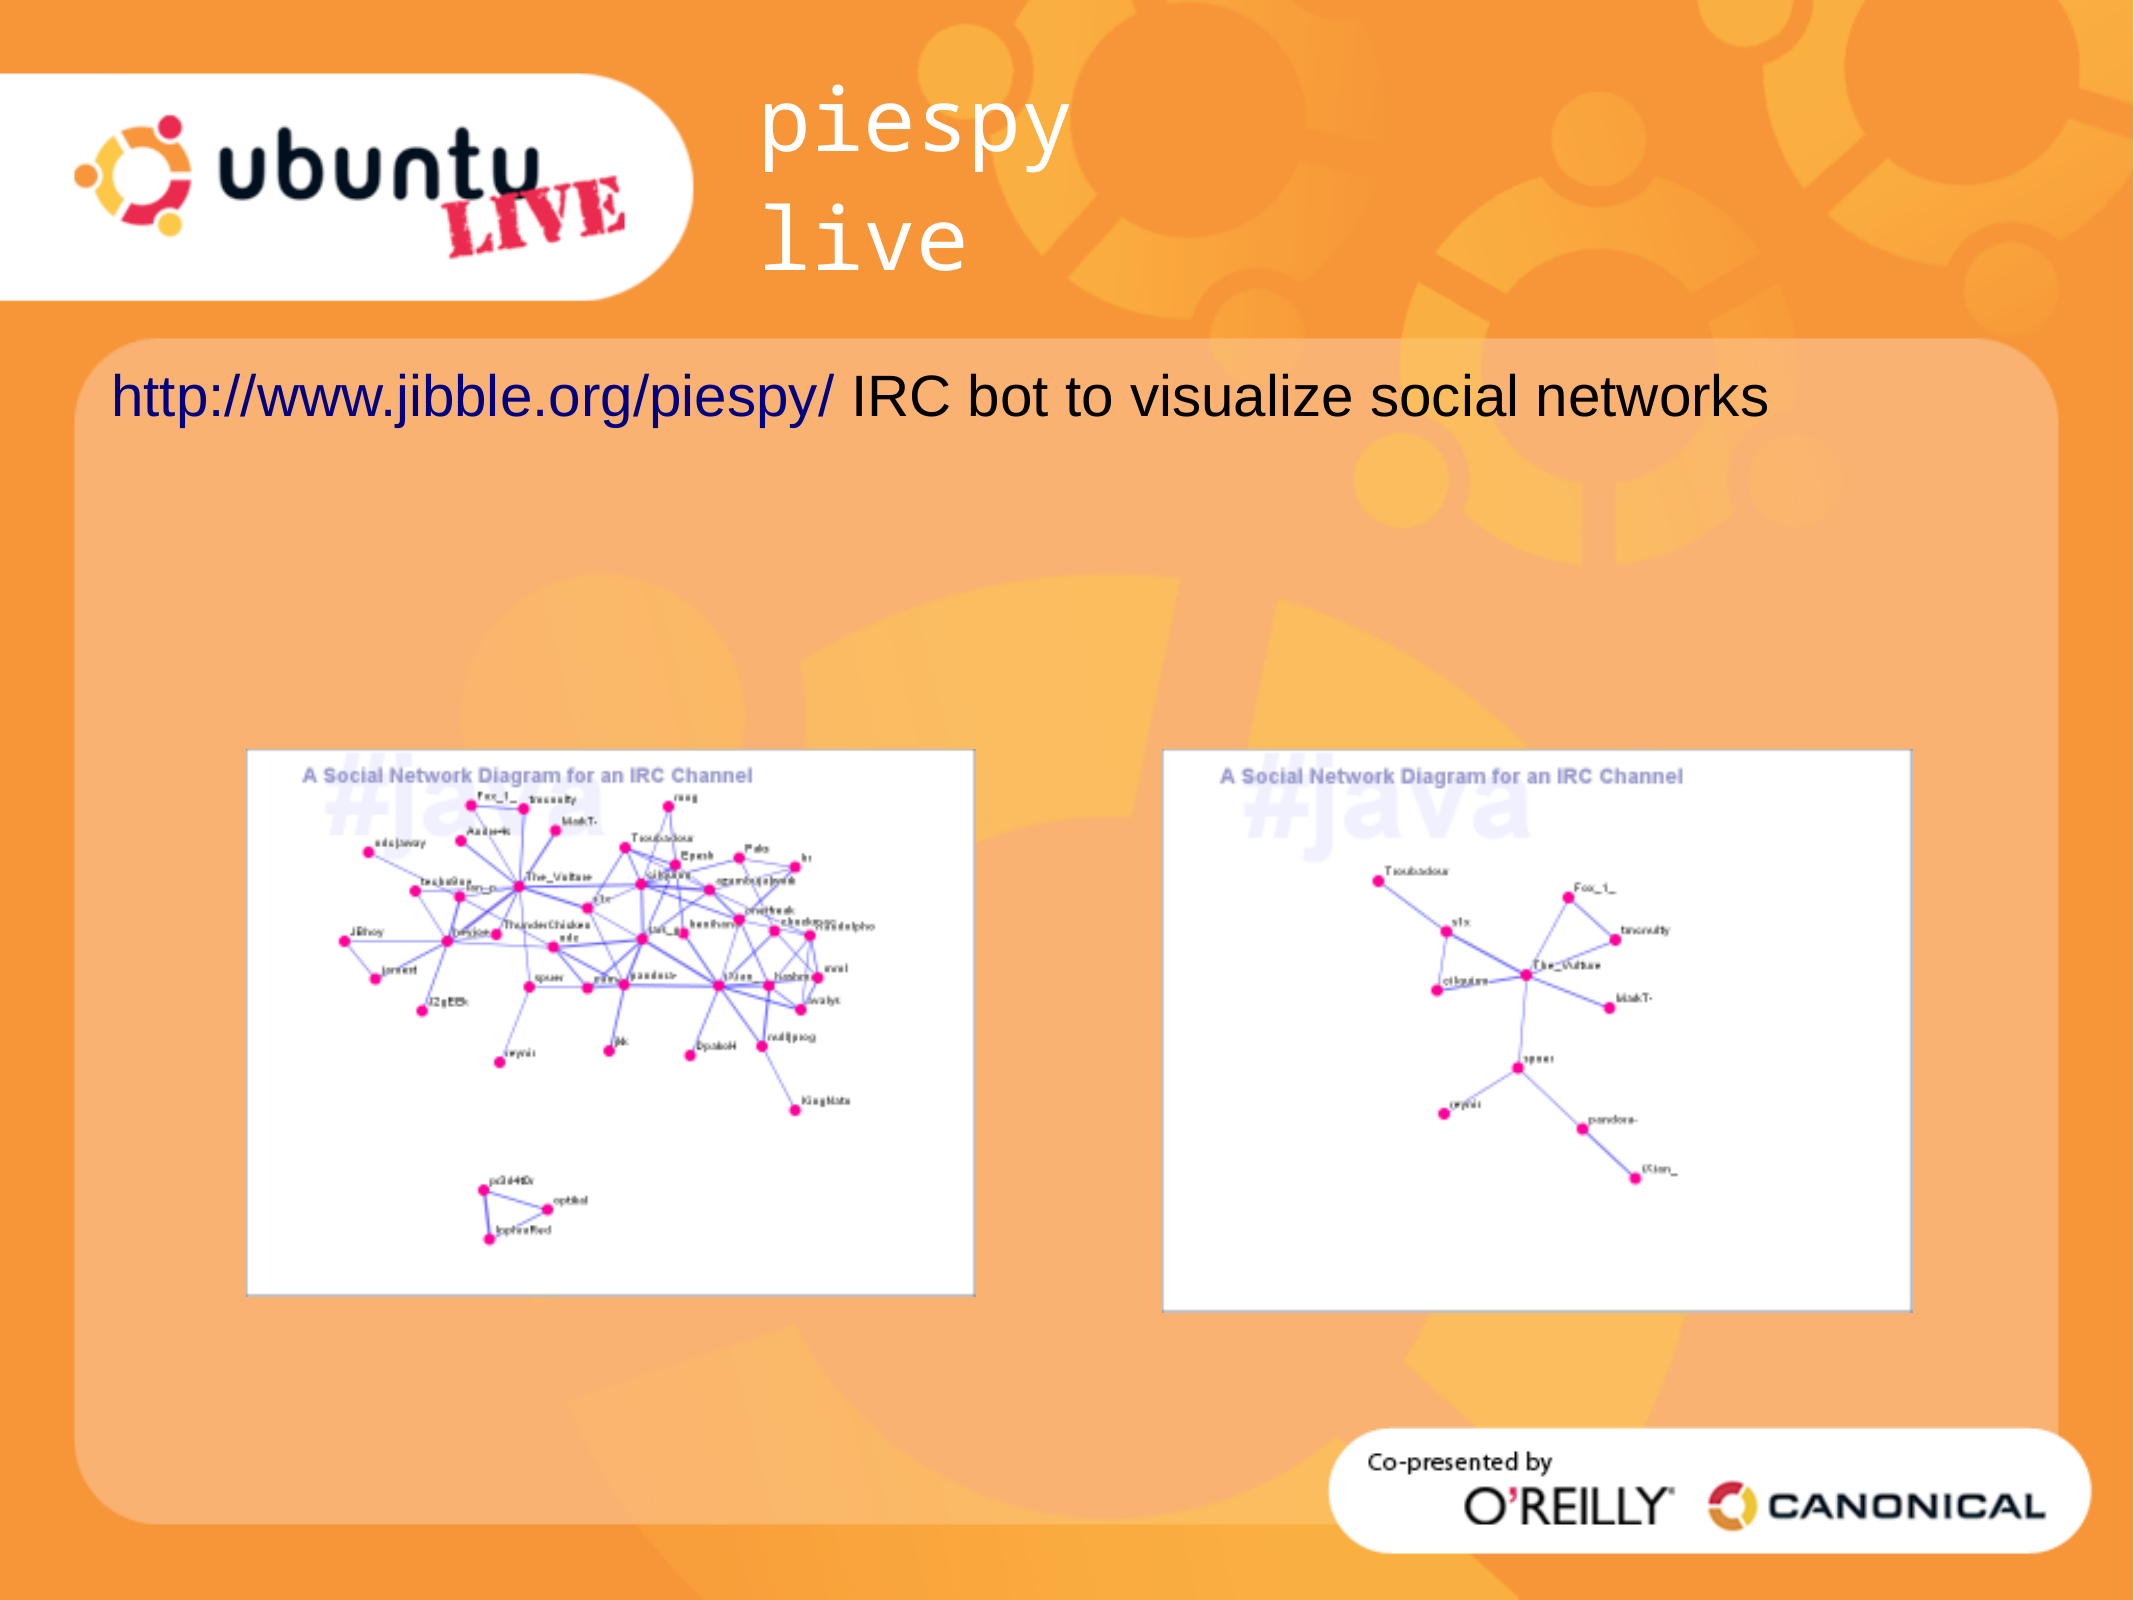

piespy
live
# http://www.jibble.org/piespy/ IRC bot to visualize social networks